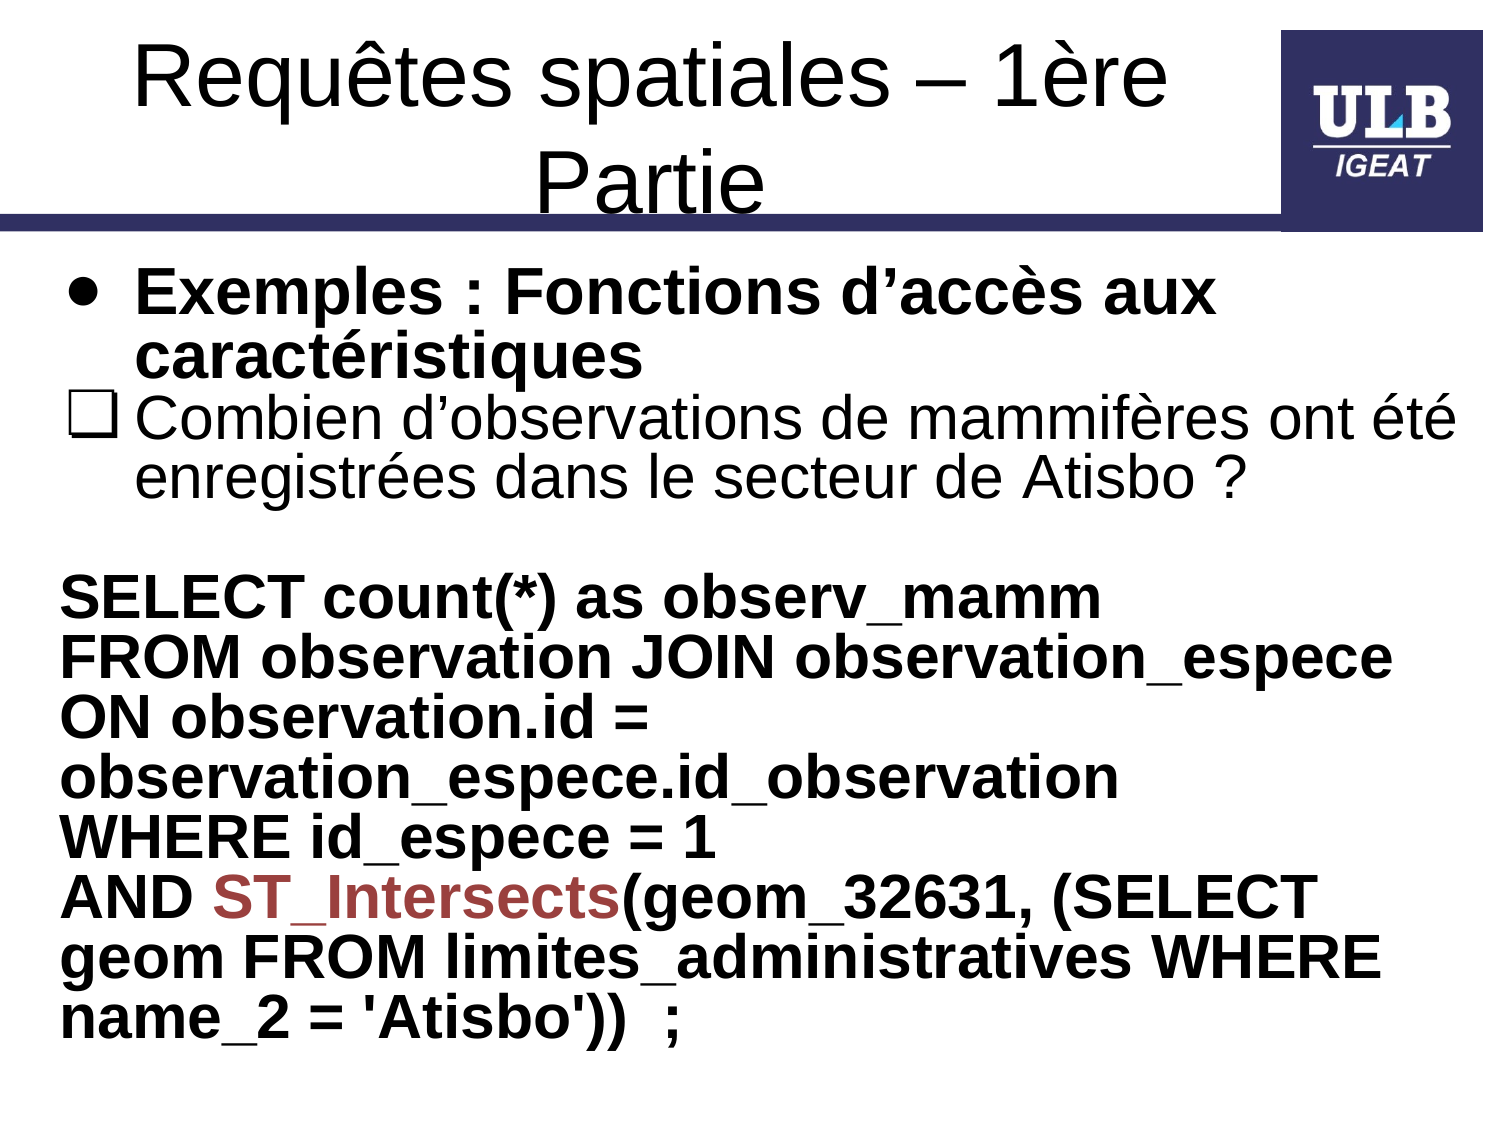

# Requêtes spatiales – 1ère Partie
Exemples : Fonctions d’accès aux caractéristiques
Combien d’observations de mammifères ont été enregistrées dans le secteur de ﻿Atisbo ?
SELECT count(*) as observ_mamm
FROM observation JOIN observation_espece ON observation.id = observation_espece.id_observation
WHERE id_espece = 1
AND ST_Intersects(geom_32631, (SELECT geom FROM limites_administratives WHERE name_2 = 'Atisbo')) ;